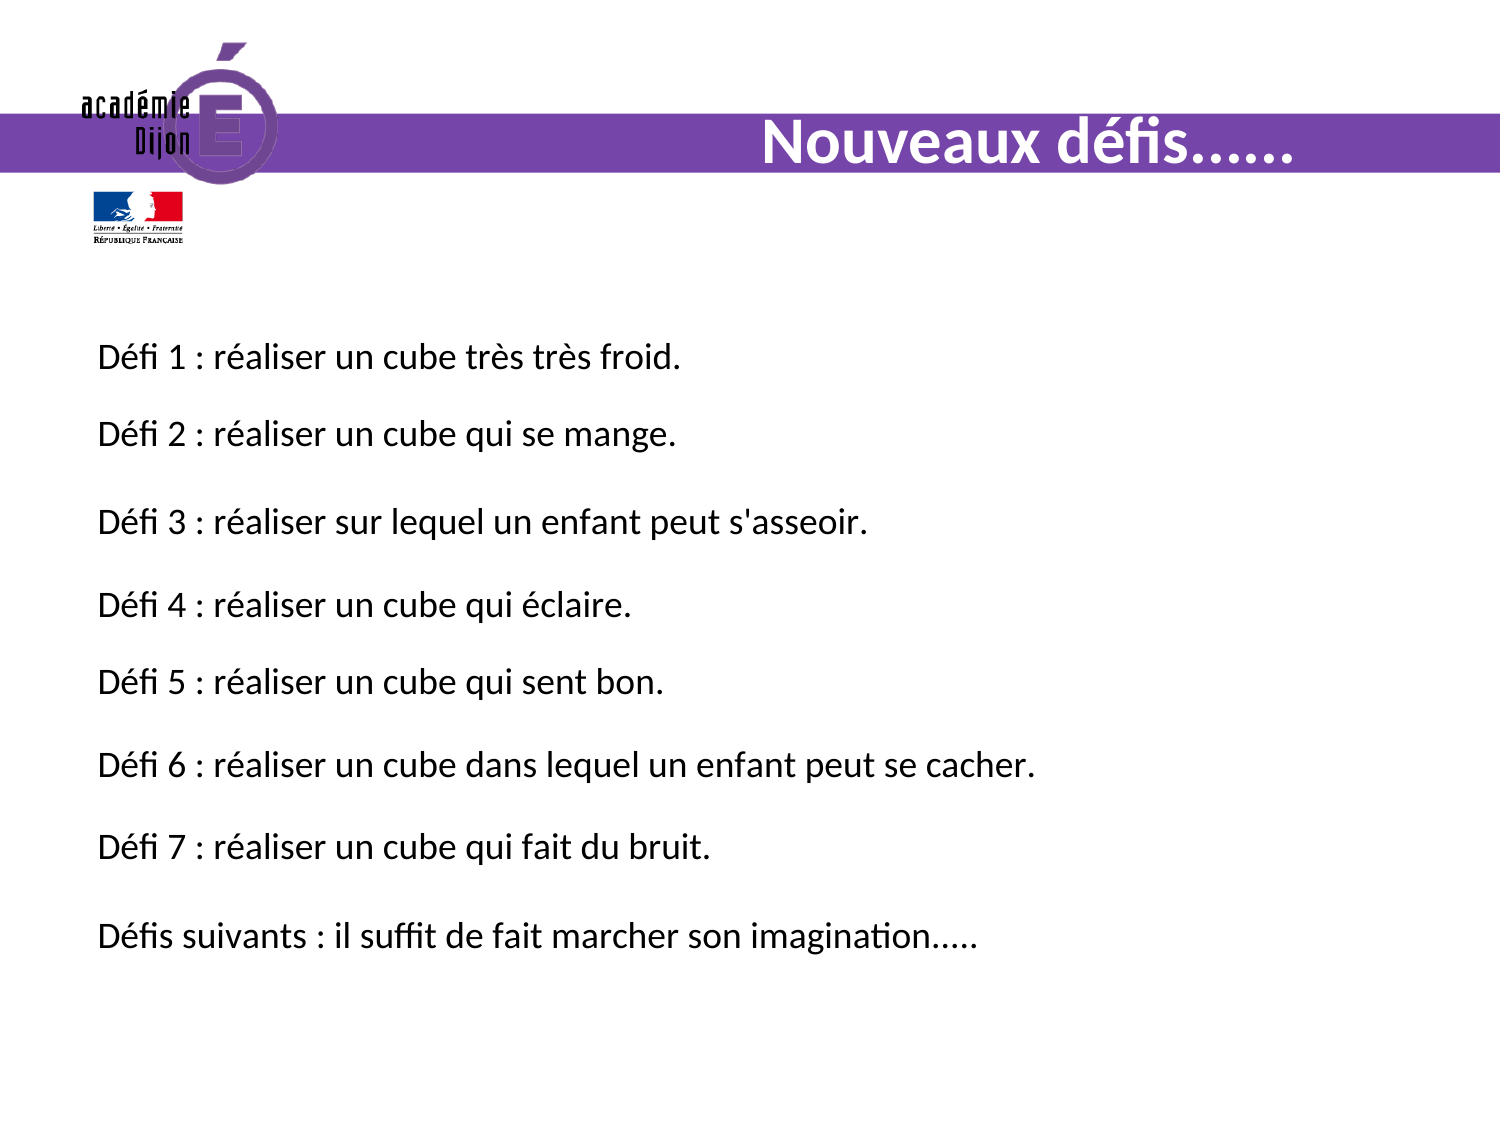

Nouveaux défis......
Défi 1 : réaliser un cube très très froid.
Défi 2 : réaliser un cube qui se mange.
Défi 3 : réaliser sur lequel un enfant peut s'asseoir.
Défi 4 : réaliser un cube qui éclaire.
Défi 5 : réaliser un cube qui sent bon.
Défi 6 : réaliser un cube dans lequel un enfant peut se cacher.
Défi 7 : réaliser un cube qui fait du bruit.
Défis suivants : il suffit de fait marcher son imagination.....